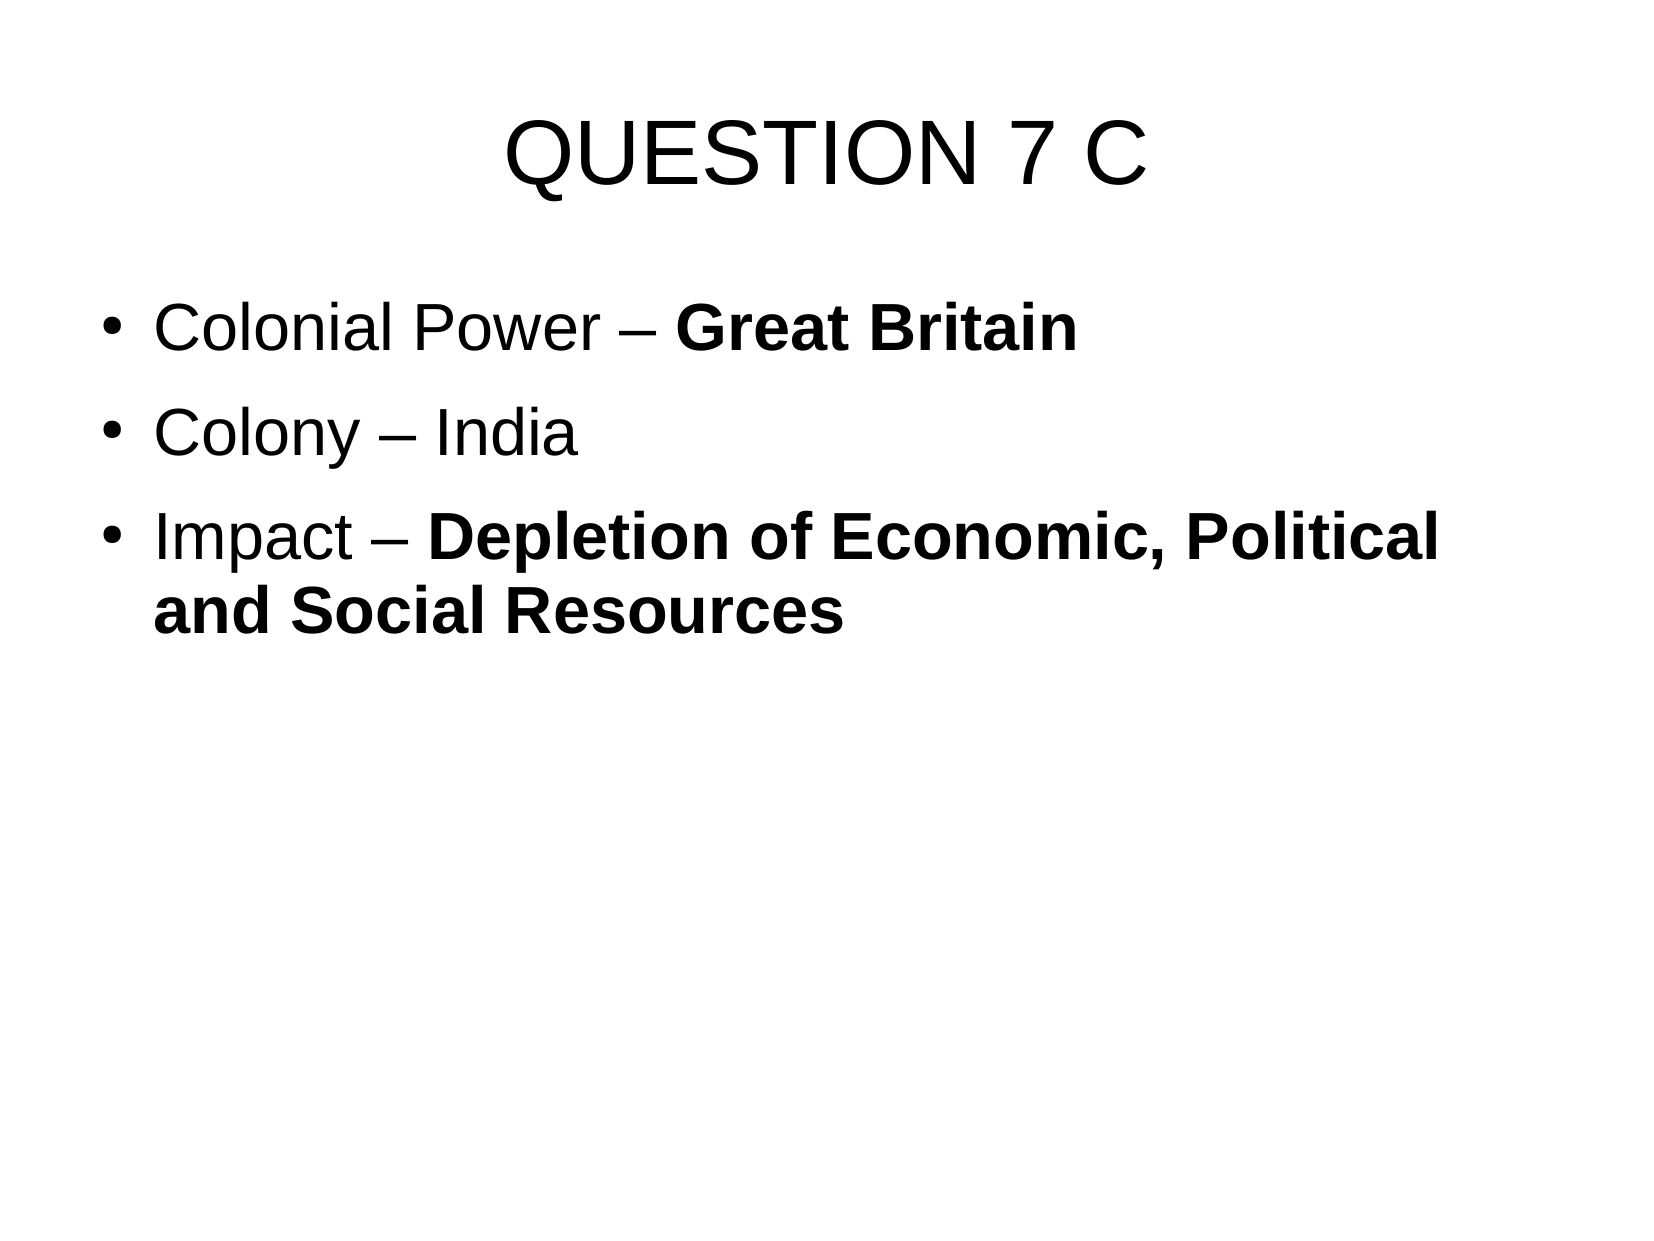

# QUESTION 7 C
Colonial Power – Great Britain
Colony – India
Impact – Depletion of Economic, Political and Social Resources